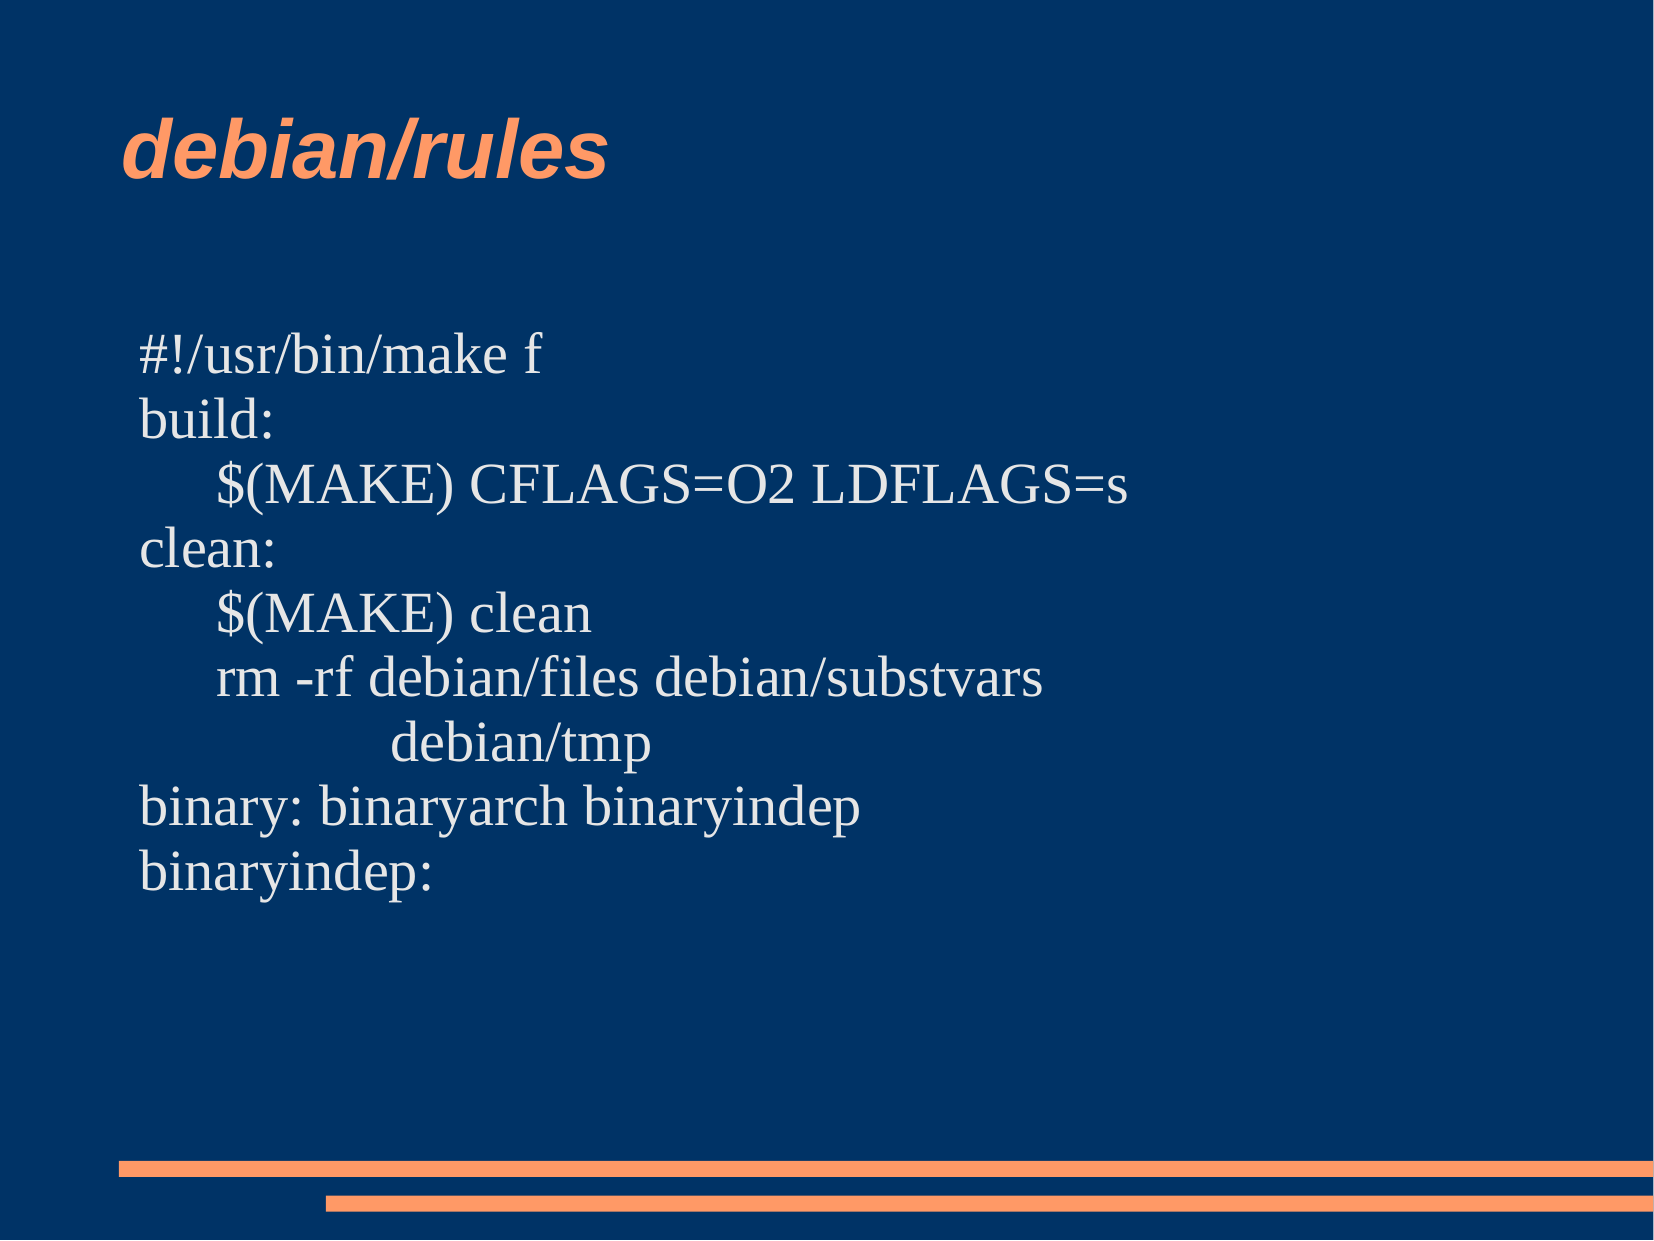

# debian/rules
#!/usr/bin/make ­f
build:
$(MAKE) CFLAGS=­O2 LDFLAGS=­s
clean:
$(MAKE) clean
rm -rf debian/files debian/substvars
 debian/tmp
binary: binary­arch binary­indep
binary­indep: